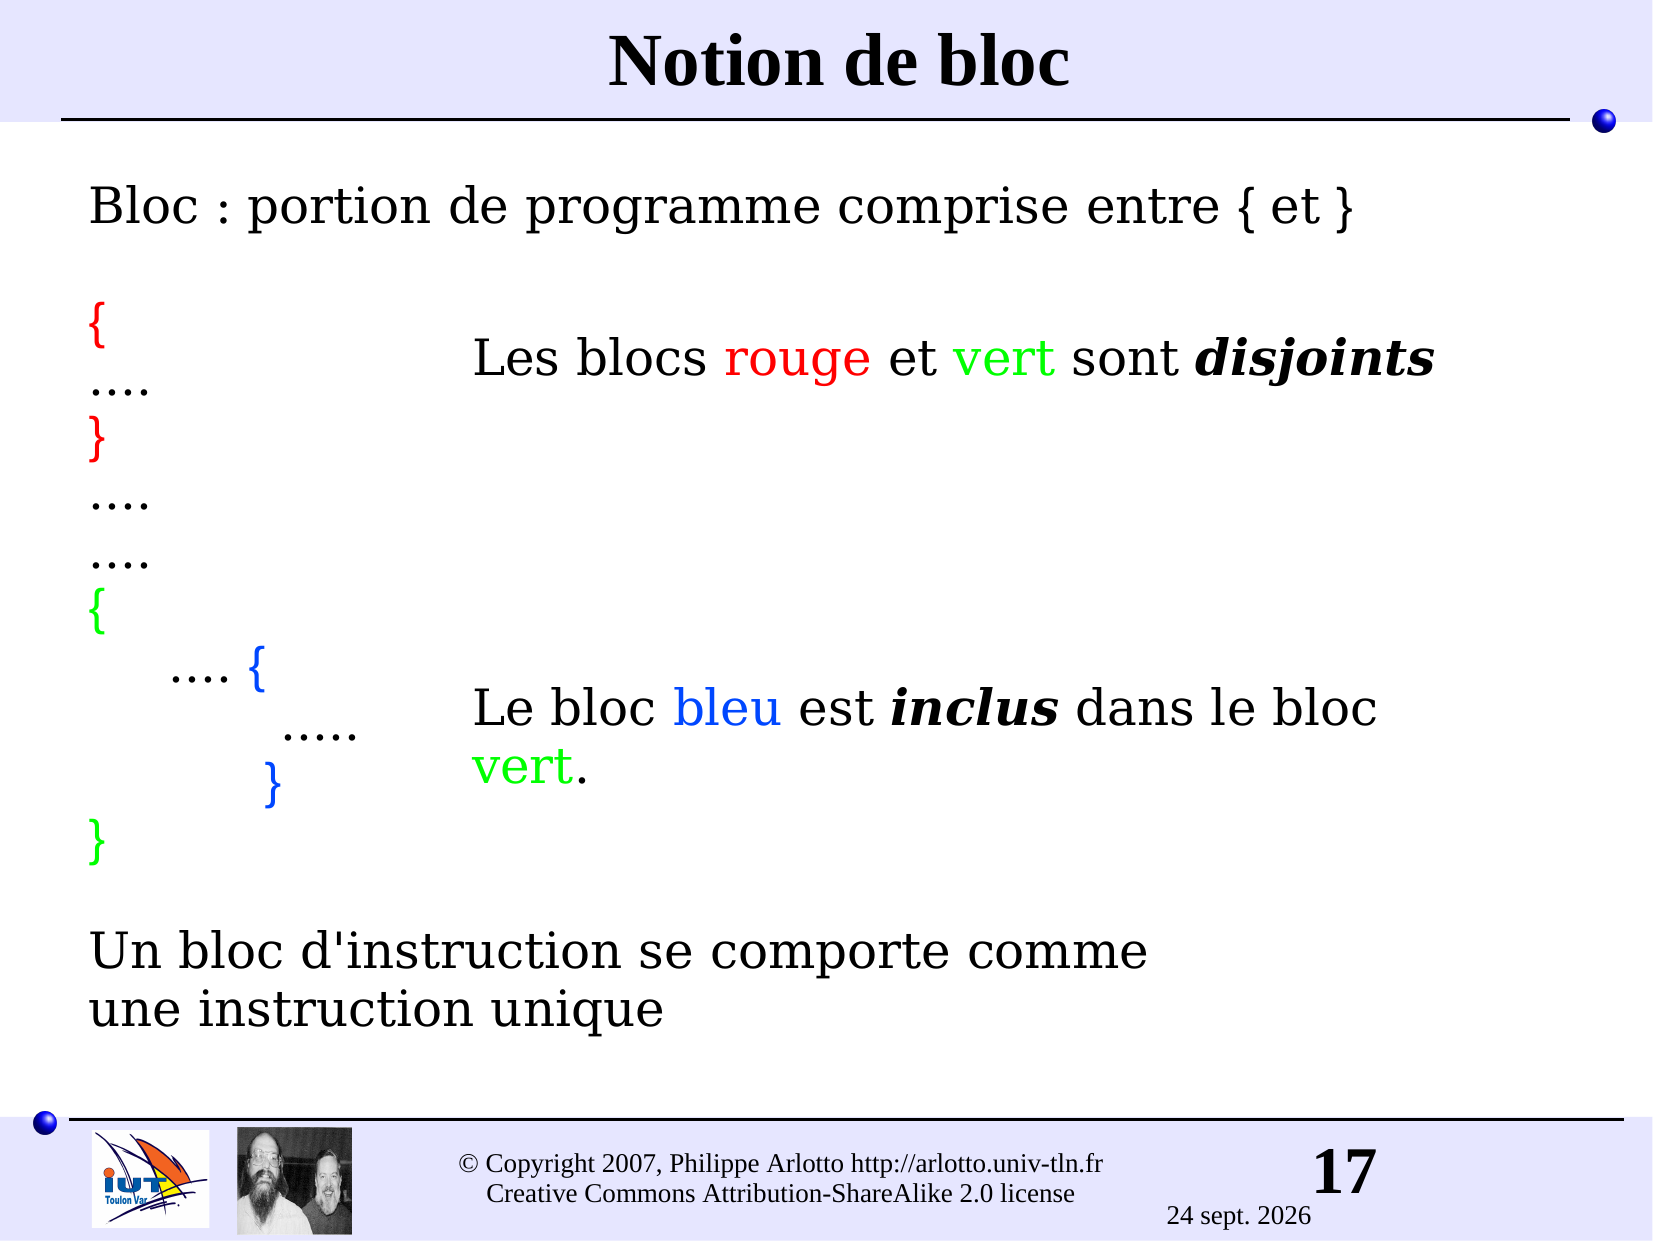

# Notion de bloc
Bloc : portion de programme comprise entre { et }
{
....
}
....
....
{
 .... {
 .....
 }
}
Un bloc d'instruction se comporte comme
une instruction unique
Les blocs rouge et vert sont disjoints
Le bloc bleu est inclus dans le bloc
vert.